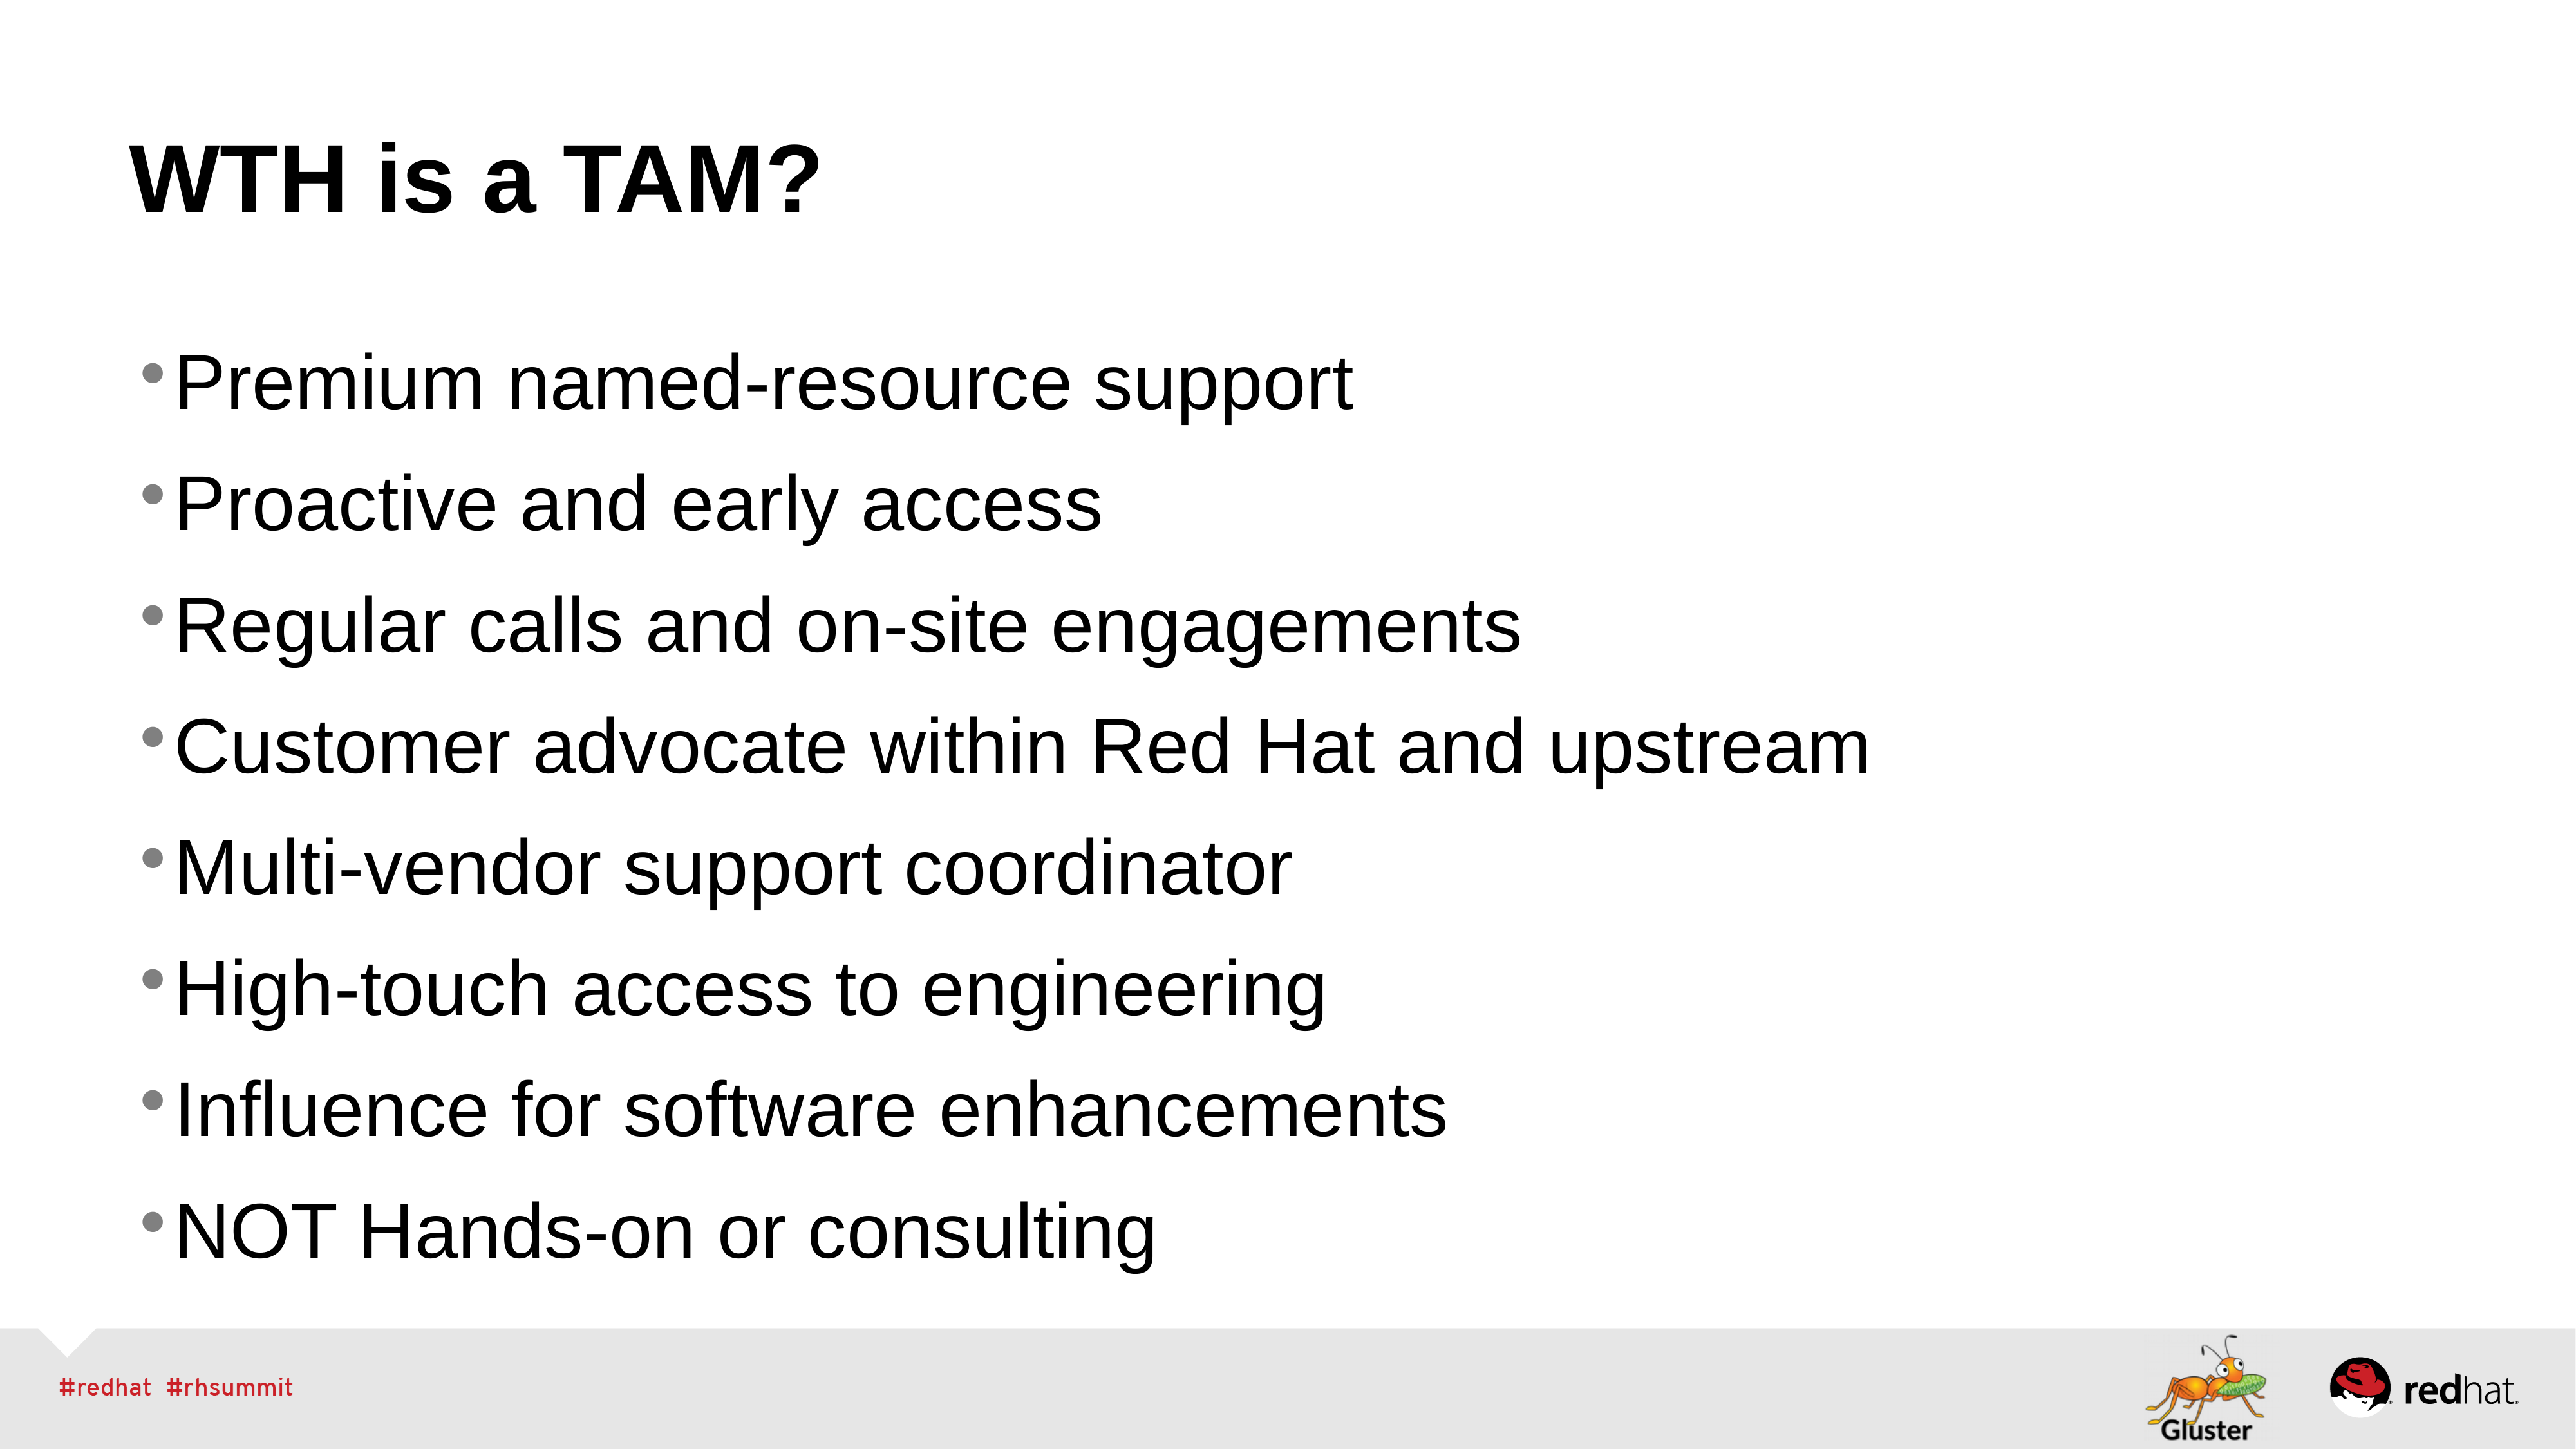

# WTH is a TAM?
Premium named-resource support
Proactive and early access
Regular calls and on-site engagements
Customer advocate within Red Hat and upstream
Multi-vendor support coordinator
High-touch access to engineering
Influence for software enhancements
NOT Hands-on or consulting